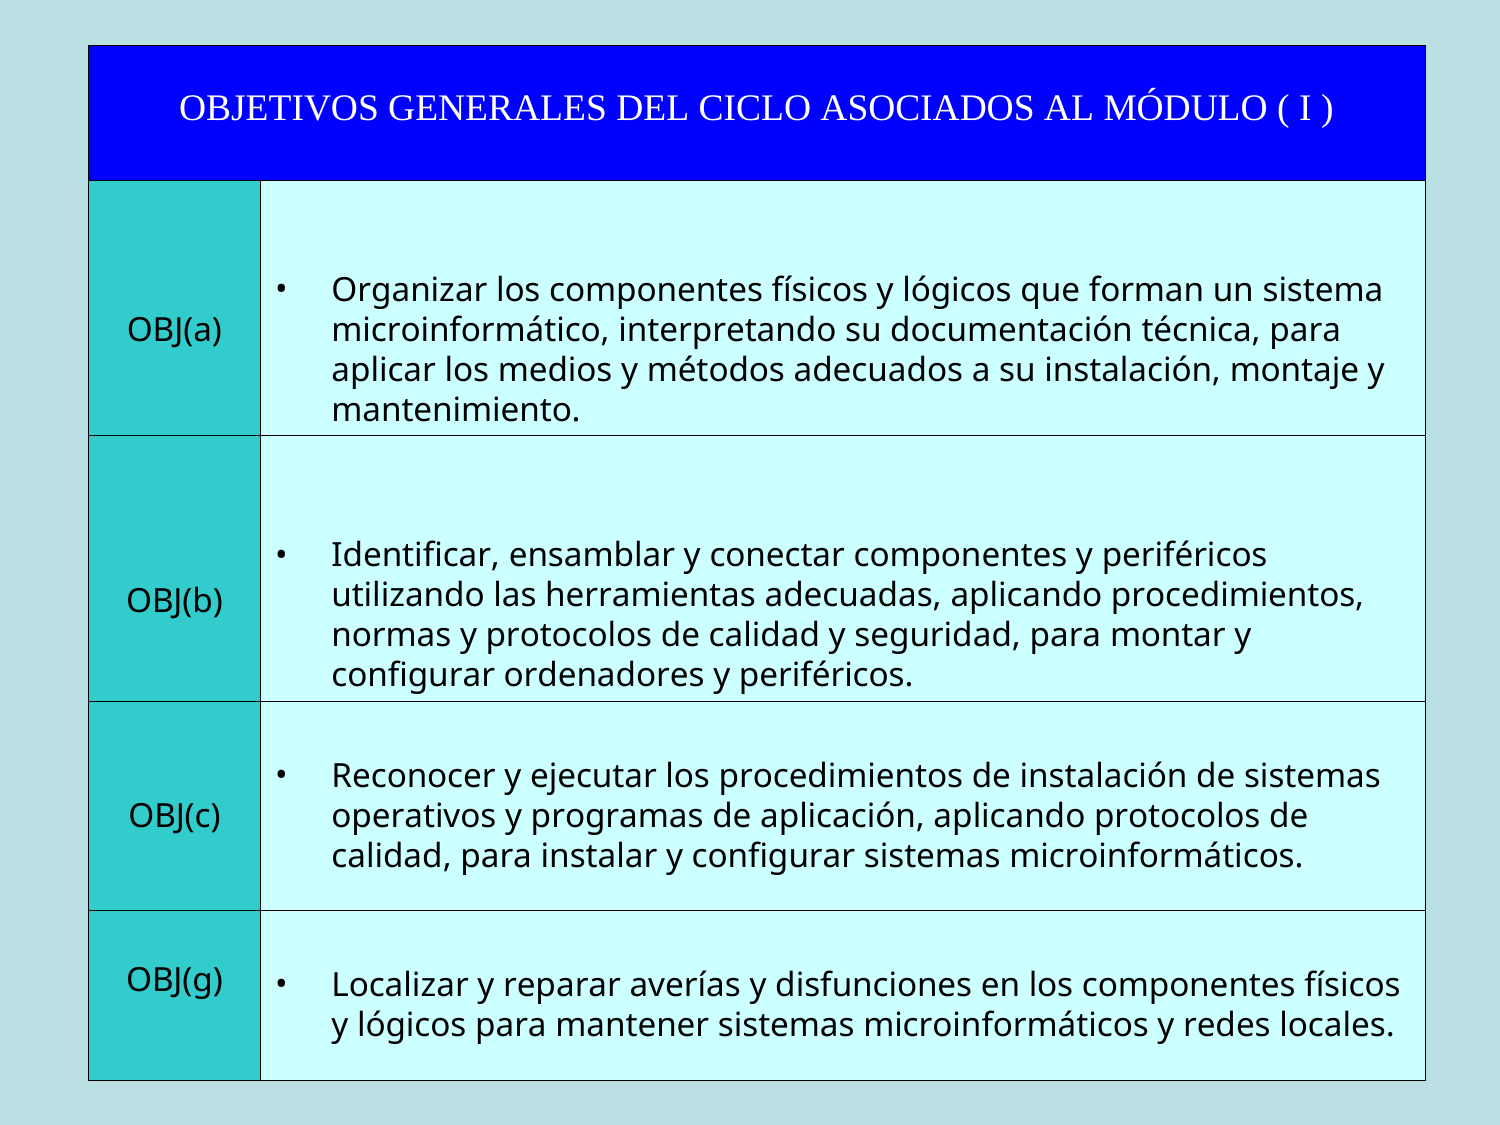

| OBJETIVOS GENERALES DEL CICLO ASOCIADOS AL MÓDULO ( I ) | |
| --- | --- |
| OBJ(a) | Organizar los componentes físicos y lógicos que forman un sistema microinformático, interpretando su documentación técnica, para aplicar los medios y métodos adecuados a su instalación, montaje y mantenimiento. |
| OBJ(b) | Identificar, ensamblar y conectar componentes y periféricos utilizando las herramientas adecuadas, aplicando procedimientos, normas y protocolos de calidad y seguridad, para montar y configurar ordenadores y periféricos. |
| OBJ(c) | Reconocer y ejecutar los procedimientos de instalación de sistemas operativos y programas de aplicación, aplicando protocolos de calidad, para instalar y configurar sistemas microinformáticos. |
| OBJ(g) | Localizar y reparar averías y disfunciones en los componentes físicos y lógicos para mantener sistemas microinformáticos y redes locales. |